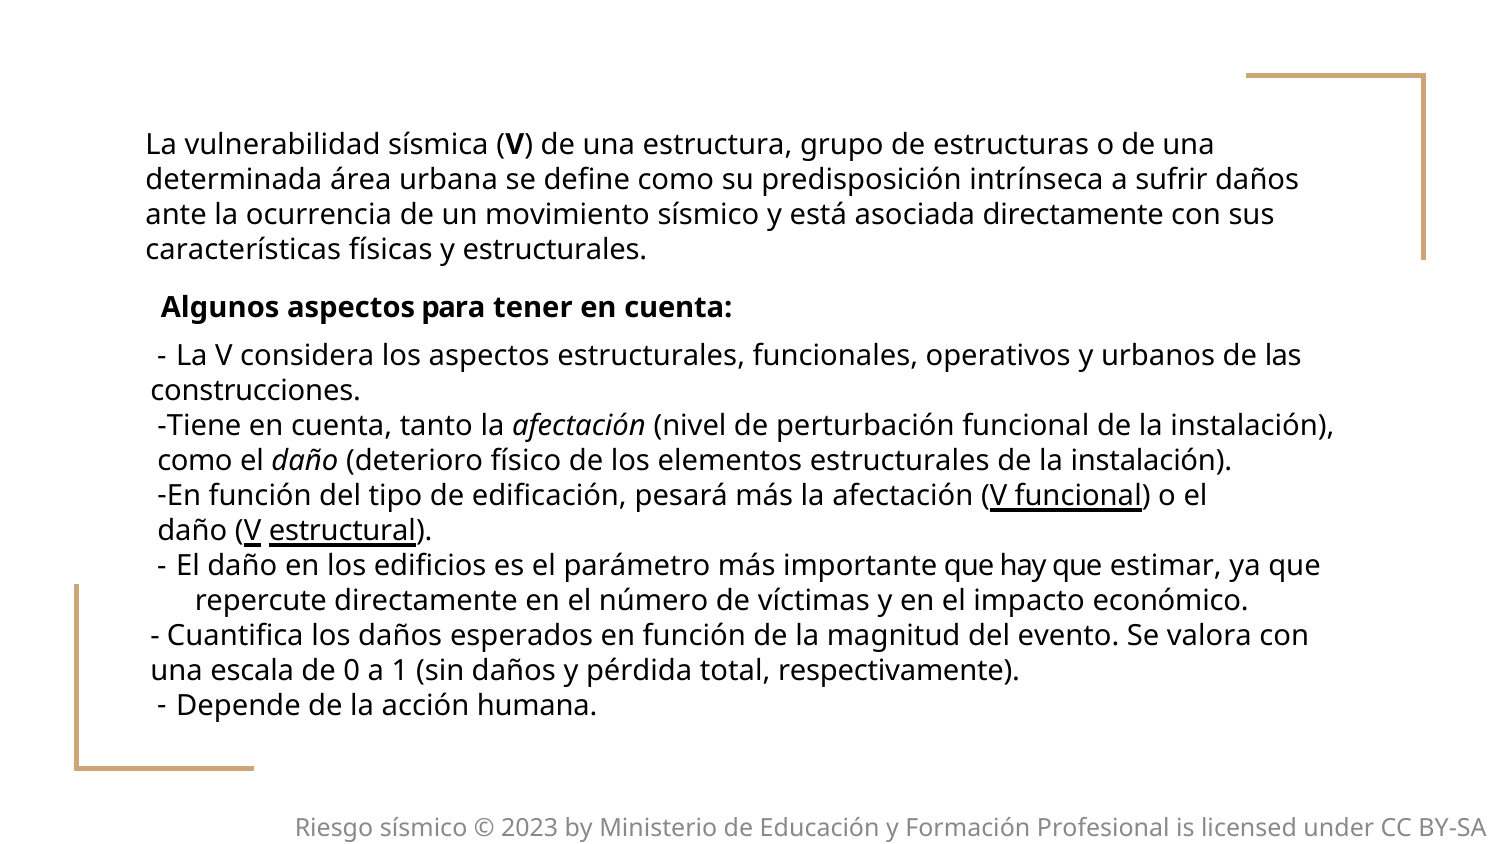

La vulnerabilidad sísmica (V) de una estructura, grupo de estructuras o de una determinada área urbana se define como su predisposición intrínseca a sufrir daños ante la ocurrencia de un movimiento sísmico y está asociada directamente con sus características físicas y estructurales.
Algunos aspectos para tener en cuenta:
La V considera los aspectos estructurales, funcionales, operativos y urbanos de las
construcciones.
Tiene en cuenta, tanto la afectación (nivel de perturbación funcional de la instalación), como el daño (deterioro físico de los elementos estructurales de la instalación).
En función del tipo de edificación, pesará más la afectación (V funcional) o el daño (V estructural).
El daño en los edificios es el parámetro más importante que hay que estimar, ya que repercute directamente en el número de víctimas y en el impacto económico.
- Cuantifica los daños esperados en función de la magnitud del evento. Se valora con una escala de 0 a 1 (sin daños y pérdida total, respectivamente).
Depende de la acción humana.
Riesgo sísmico © 2023 by Ministerio de Educación y Formación Profesional is licensed under CC BY-SA 4.0